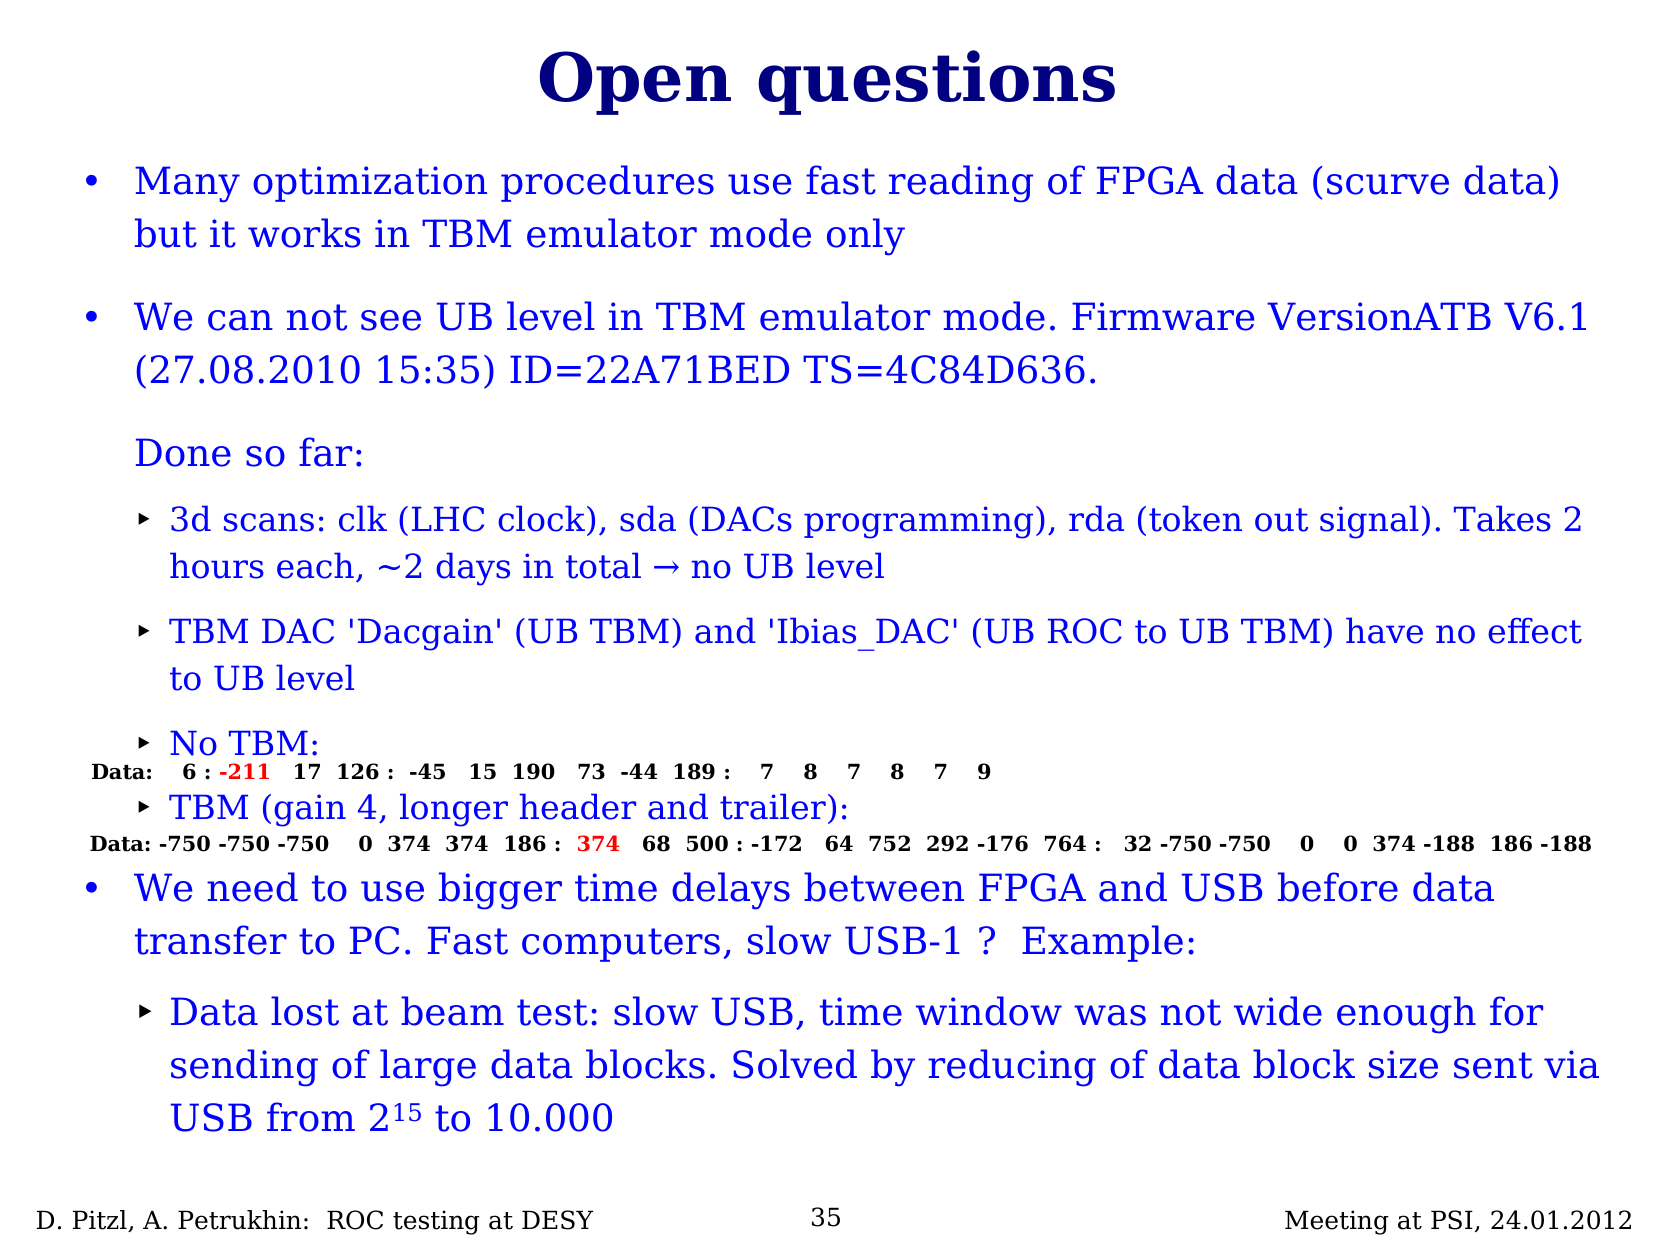

# Open questions
Many optimization procedures use fast reading of FPGA data (scurve data) but it works in TBM emulator mode only
We can not see UB level in TBM emulator mode. Firmware VersionATB V6.1 (27.08.2010 15:35) ID=22A71BED TS=4C84D636.
Done so far:
3d scans: clk (LHC clock), sda (DACs programming), rda (token out signal). Takes 2 hours each, ~2 days in total → no UB level
TBM DAC 'Dacgain' (UB TBM) and 'Ibias_DAC' (UB ROC to UB TBM) have no effect to UB level
No TBM:
TBM (gain 4, longer header and trailer):
We need to use bigger time delays between FPGA and USB before data transfer to PC. Fast computers, slow USB-1 ? Example:
Data lost at beam test: slow USB, time window was not wide enough for sending of large data blocks. Solved by reducing of data block size sent via USB from 215 to 10.000
Data: 6 : -211 17 126 : -45 15 190 73 -44 189 : 7 8 7 8 7 9
Data: -750 -750 -750 0 374 374 186 : 374 68 500 : -172 64 752 292 -176 764 : 32 -750 -750 0 0 374 -188 186 -188